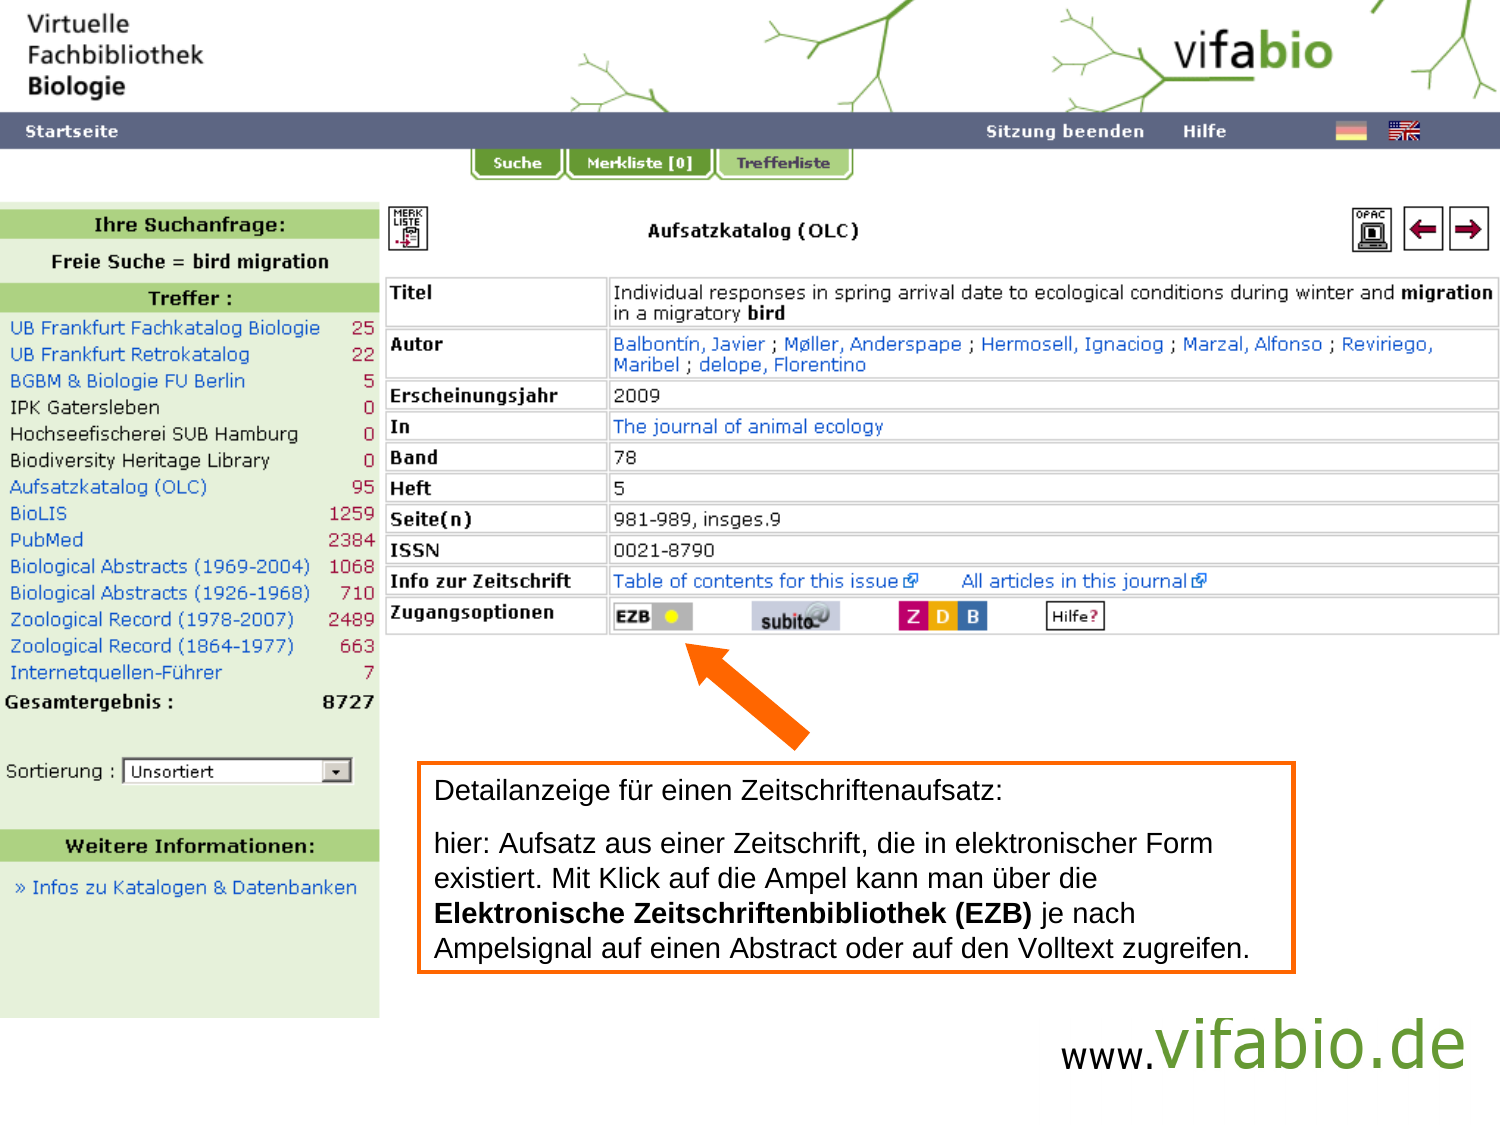

# Einzeltreffer Artikel - EZB (Bildschirmfoto)
...
Detailanzeige für einen Zeitschriftenaufsatz:
hier: Aufsatz aus einer Zeitschrift, die in elektronischer Form existiert. Mit Klick auf die Ampel kann man über die Elektronische Zeitschriftenbibliothek (EZB) je nach Ampelsignal auf einen Abstract oder auf den Volltext zugreifen.